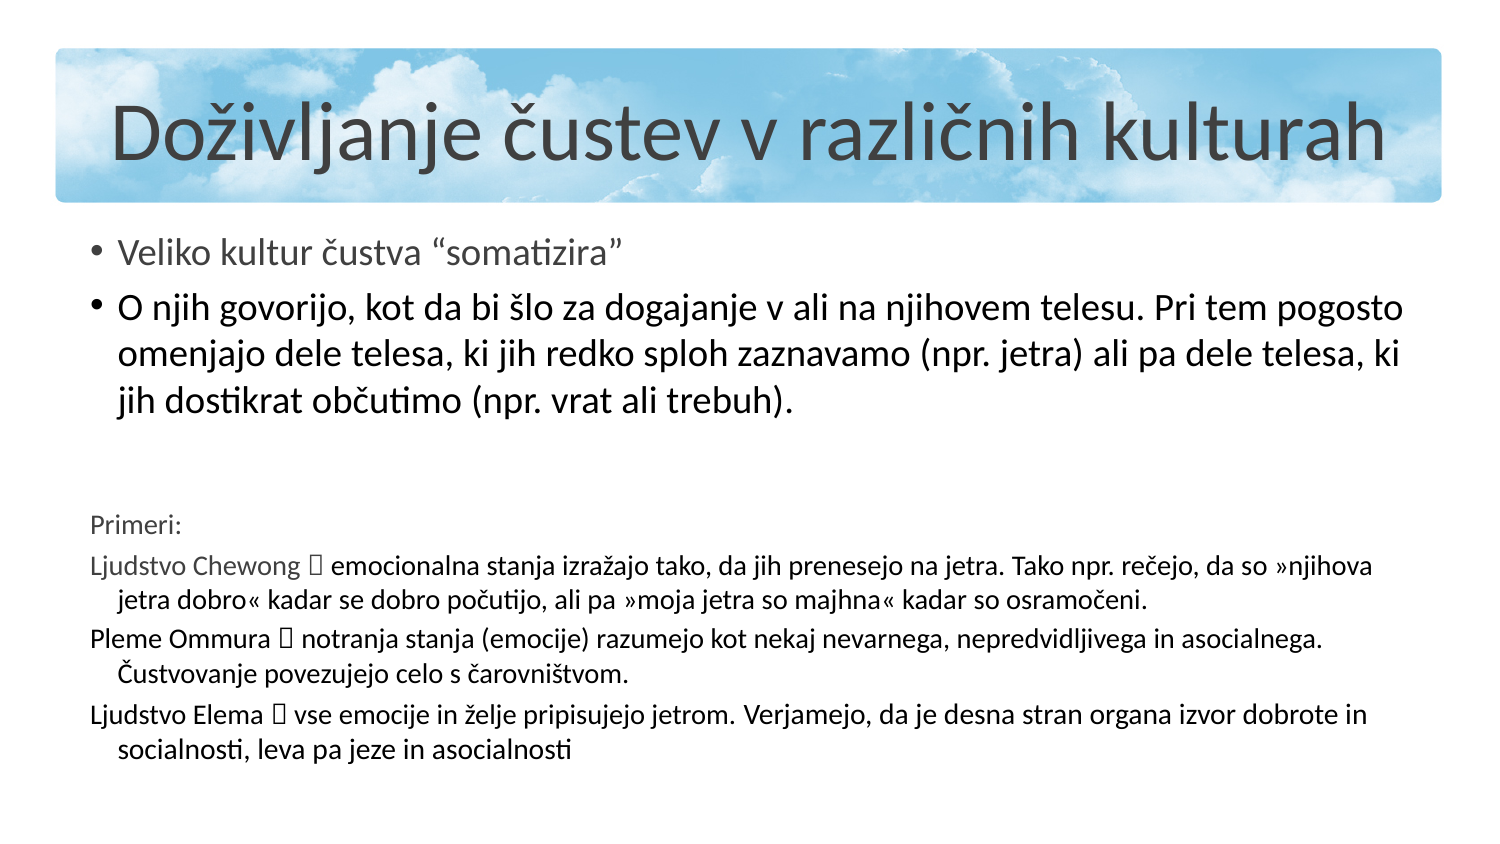

# Doživljanje čustev v različnih kulturah
Veliko kultur čustva “somatizira”
O njih govorijo, kot da bi šlo za dogajanje v ali na njihovem telesu. Pri tem pogosto omenjajo dele telesa, ki jih redko sploh zaznavamo (npr. jetra) ali pa dele telesa, ki jih dostikrat občutimo (npr. vrat ali trebuh).
Primeri:
Ljudstvo Chewong  emocionalna stanja izražajo tako, da jih prenesejo na jetra. Tako npr. rečejo, da so »njihova jetra dobro« kadar se dobro počutijo, ali pa »moja jetra so majhna« kadar so osramočeni.
Pleme Ommura  notranja stanja (emocije) razumejo kot nekaj nevarnega, nepredvidljivega in asocialnega. Čustvovanje povezujejo celo s čarovništvom.
Ljudstvo Elema  vse emocije in želje pripisujejo jetrom. Verjamejo, da je desna stran organa izvor dobrote in socialnosti, leva pa jeze in asocialnosti